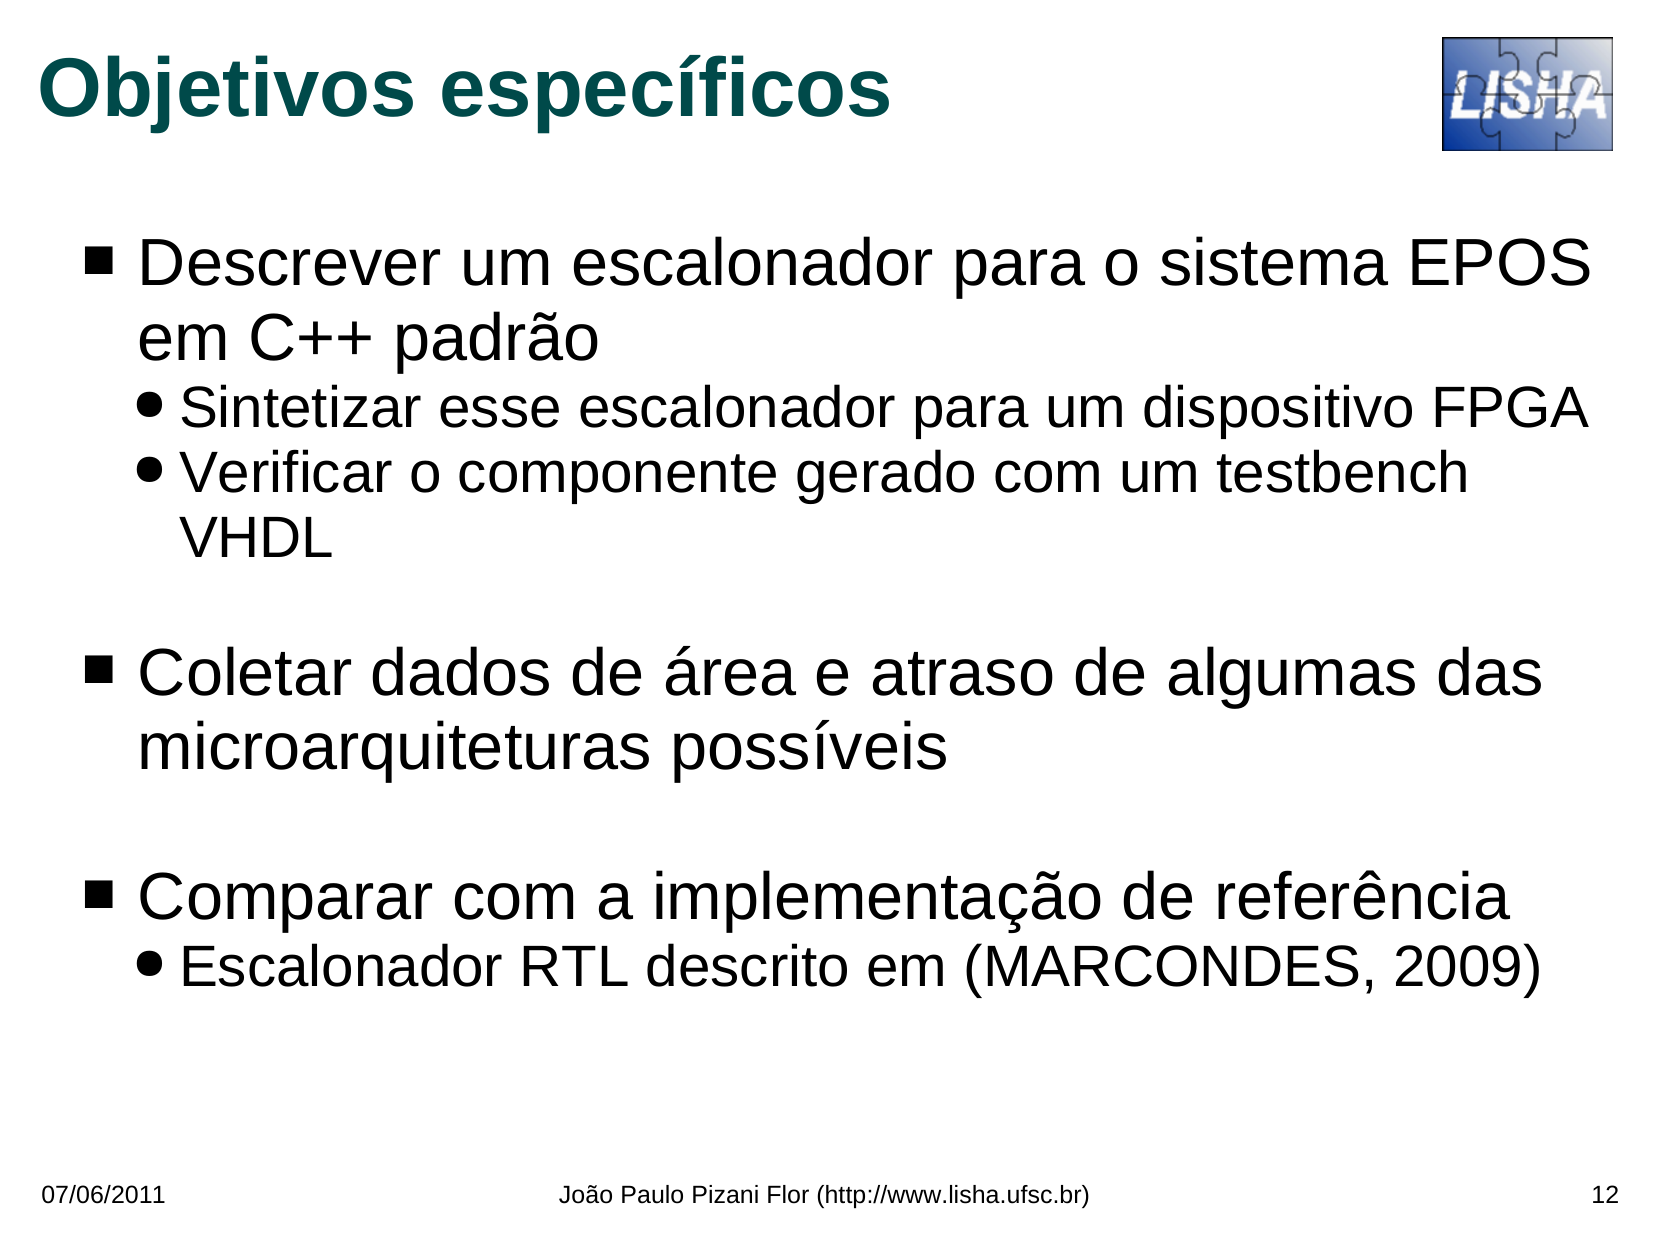

# Objetivos específicos
Descrever um escalonador para o sistema EPOS em C++ padrão
Sintetizar esse escalonador para um dispositivo FPGA
Verificar o componente gerado com um testbench VHDL
Coletar dados de área e atraso de algumas das microarquiteturas possíveis
Comparar com a implementação de referência
Escalonador RTL descrito em (MARCONDES, 2009)